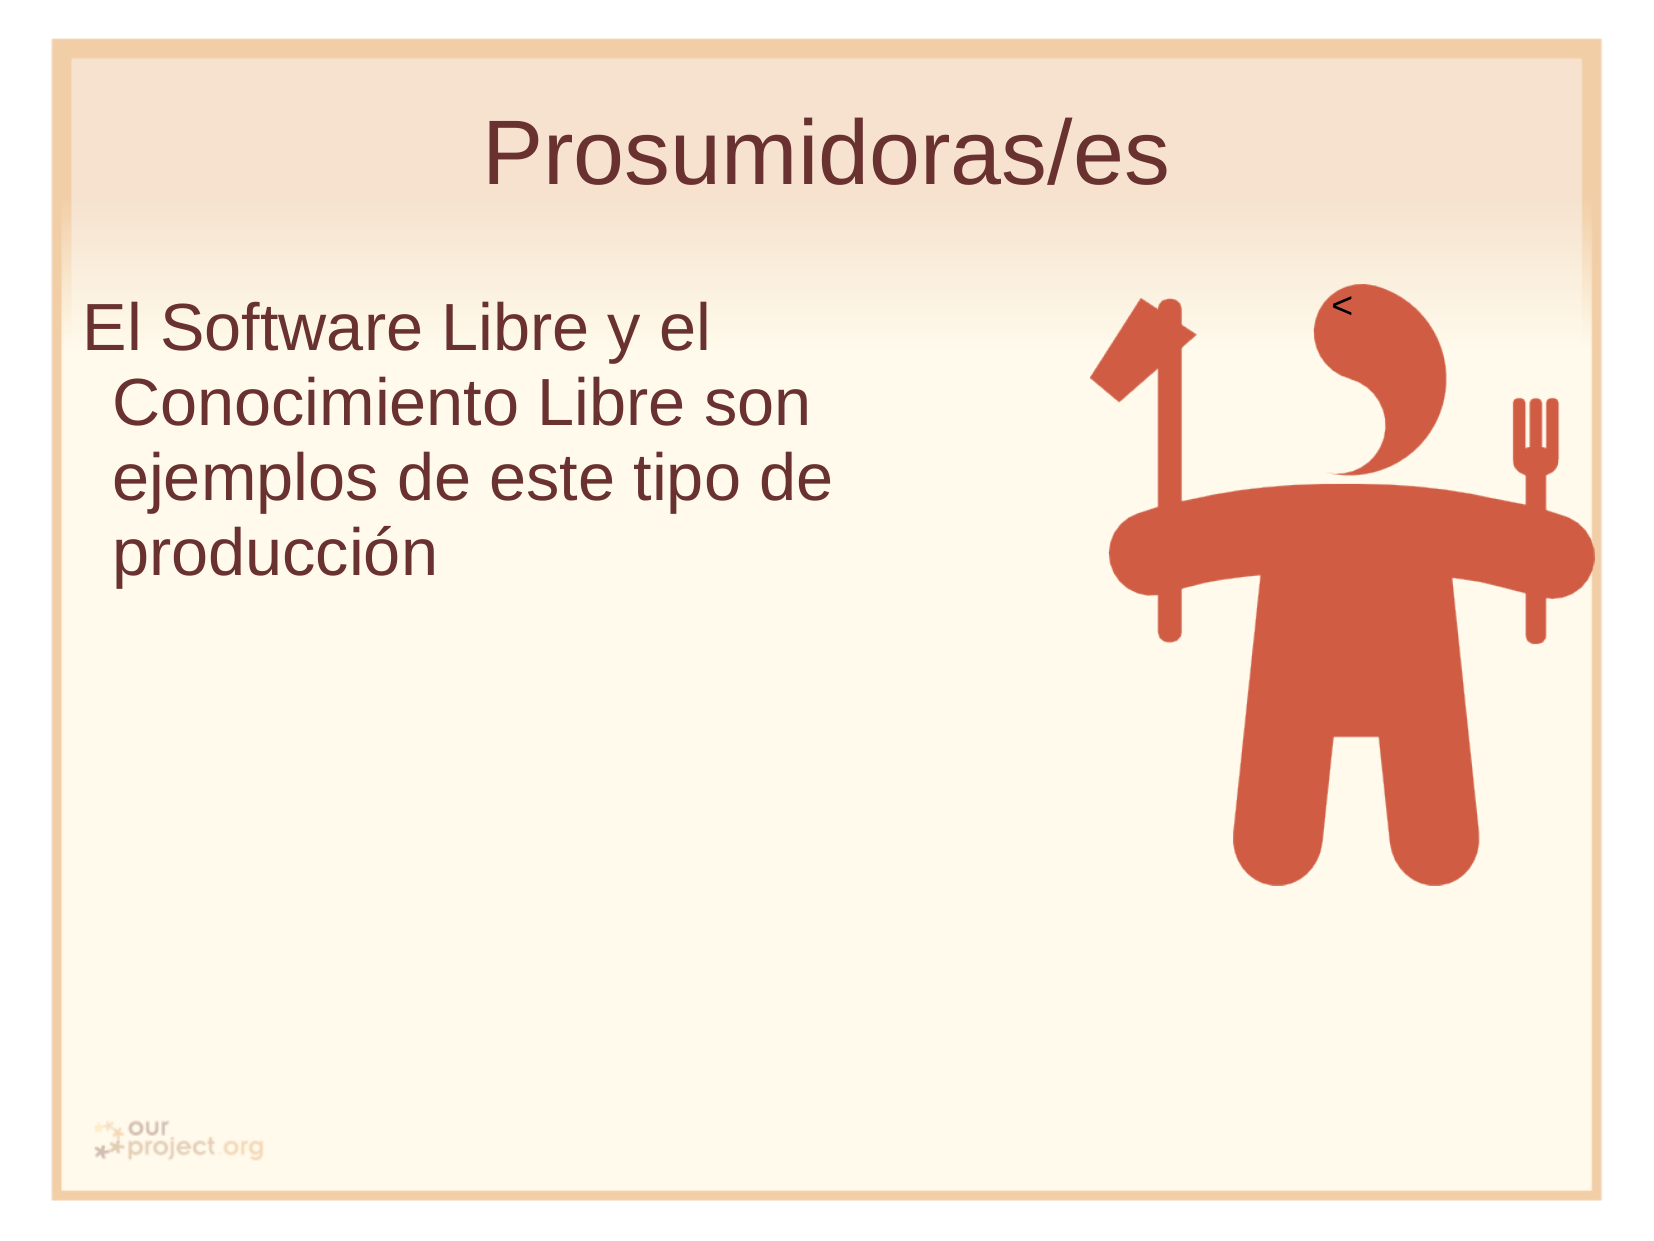

# Prosumidoras/es
<
El Software Libre y el Conocimiento Libre son ejemplos de este tipo de producción